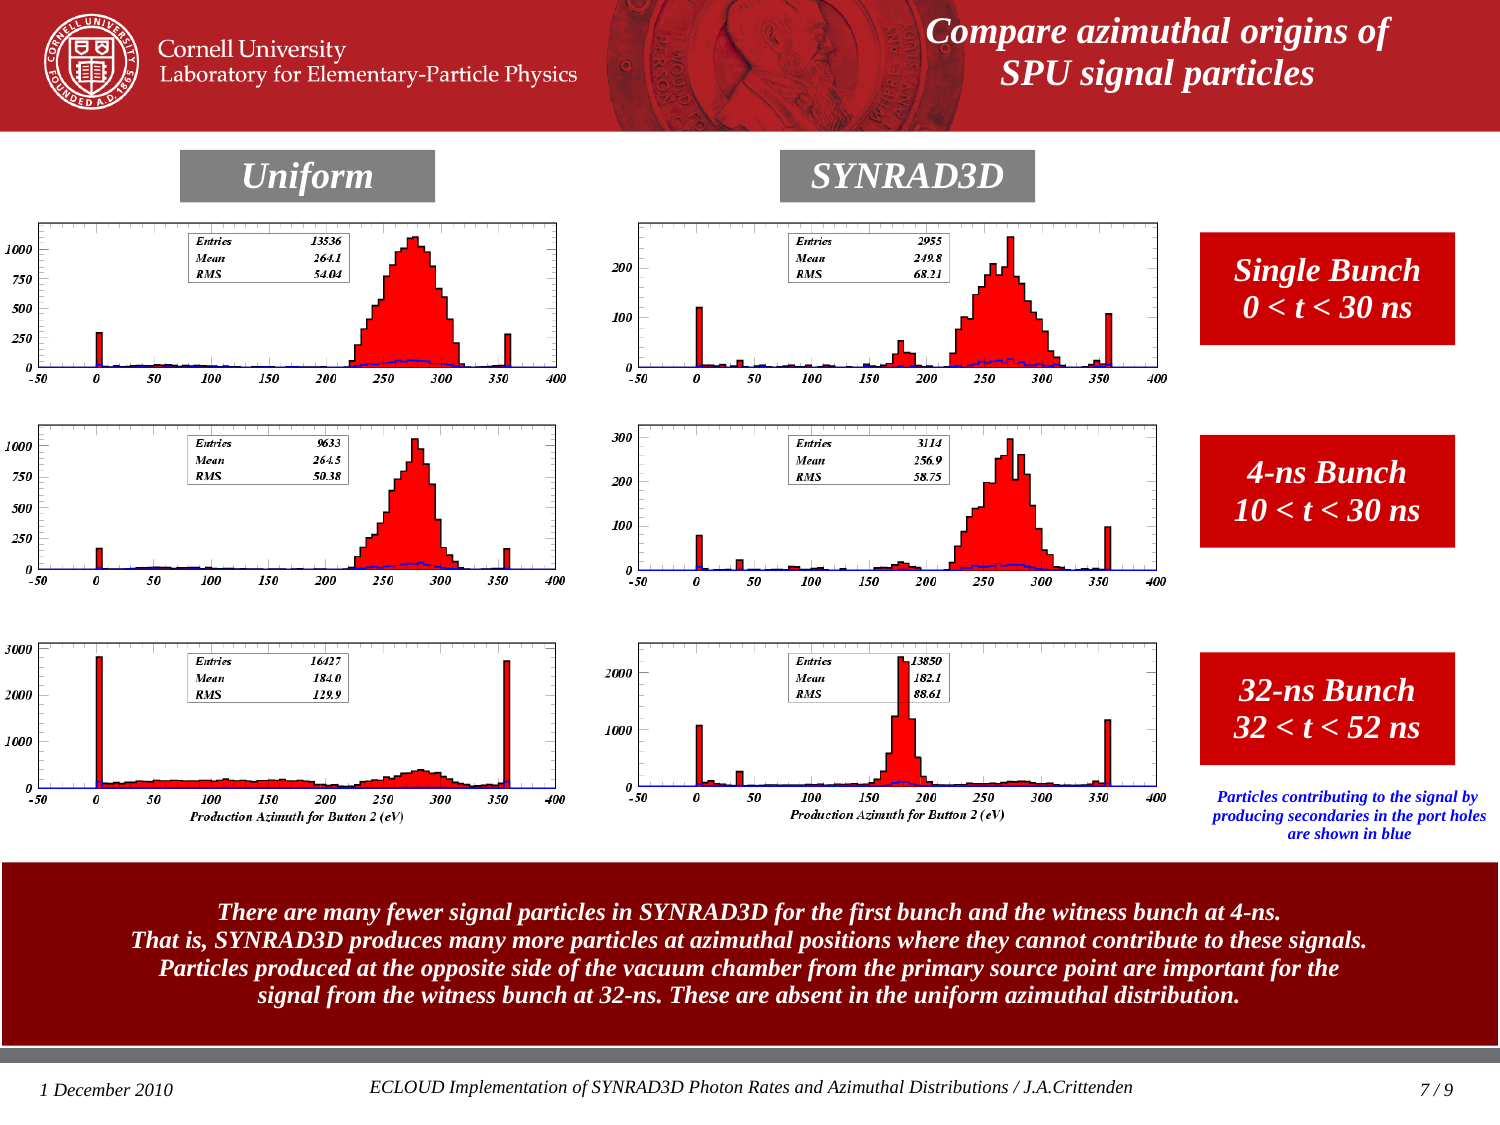

Compare azimuthal origins of
SPU signal particles
Uniform
SYNRAD3D
Single Bunch
0 < t < 30 ns
4-ns Bunch
10 < t < 30 ns
32-ns Bunch
32 < t < 52 ns
Particles contributing to the signal by
producing secondaries in the port holes
are shown in blue
There are many fewer signal particles in SYNRAD3D for the first bunch and the witness bunch at 4-ns.
That is, SYNRAD3D produces many more particles at azimuthal positions where they cannot contribute to these signals.
Particles produced at the opposite side of the vacuum chamber from the primary source point are important for the
signal from the witness bunch at 32-ns. These are absent in the uniform azimuthal distribution.